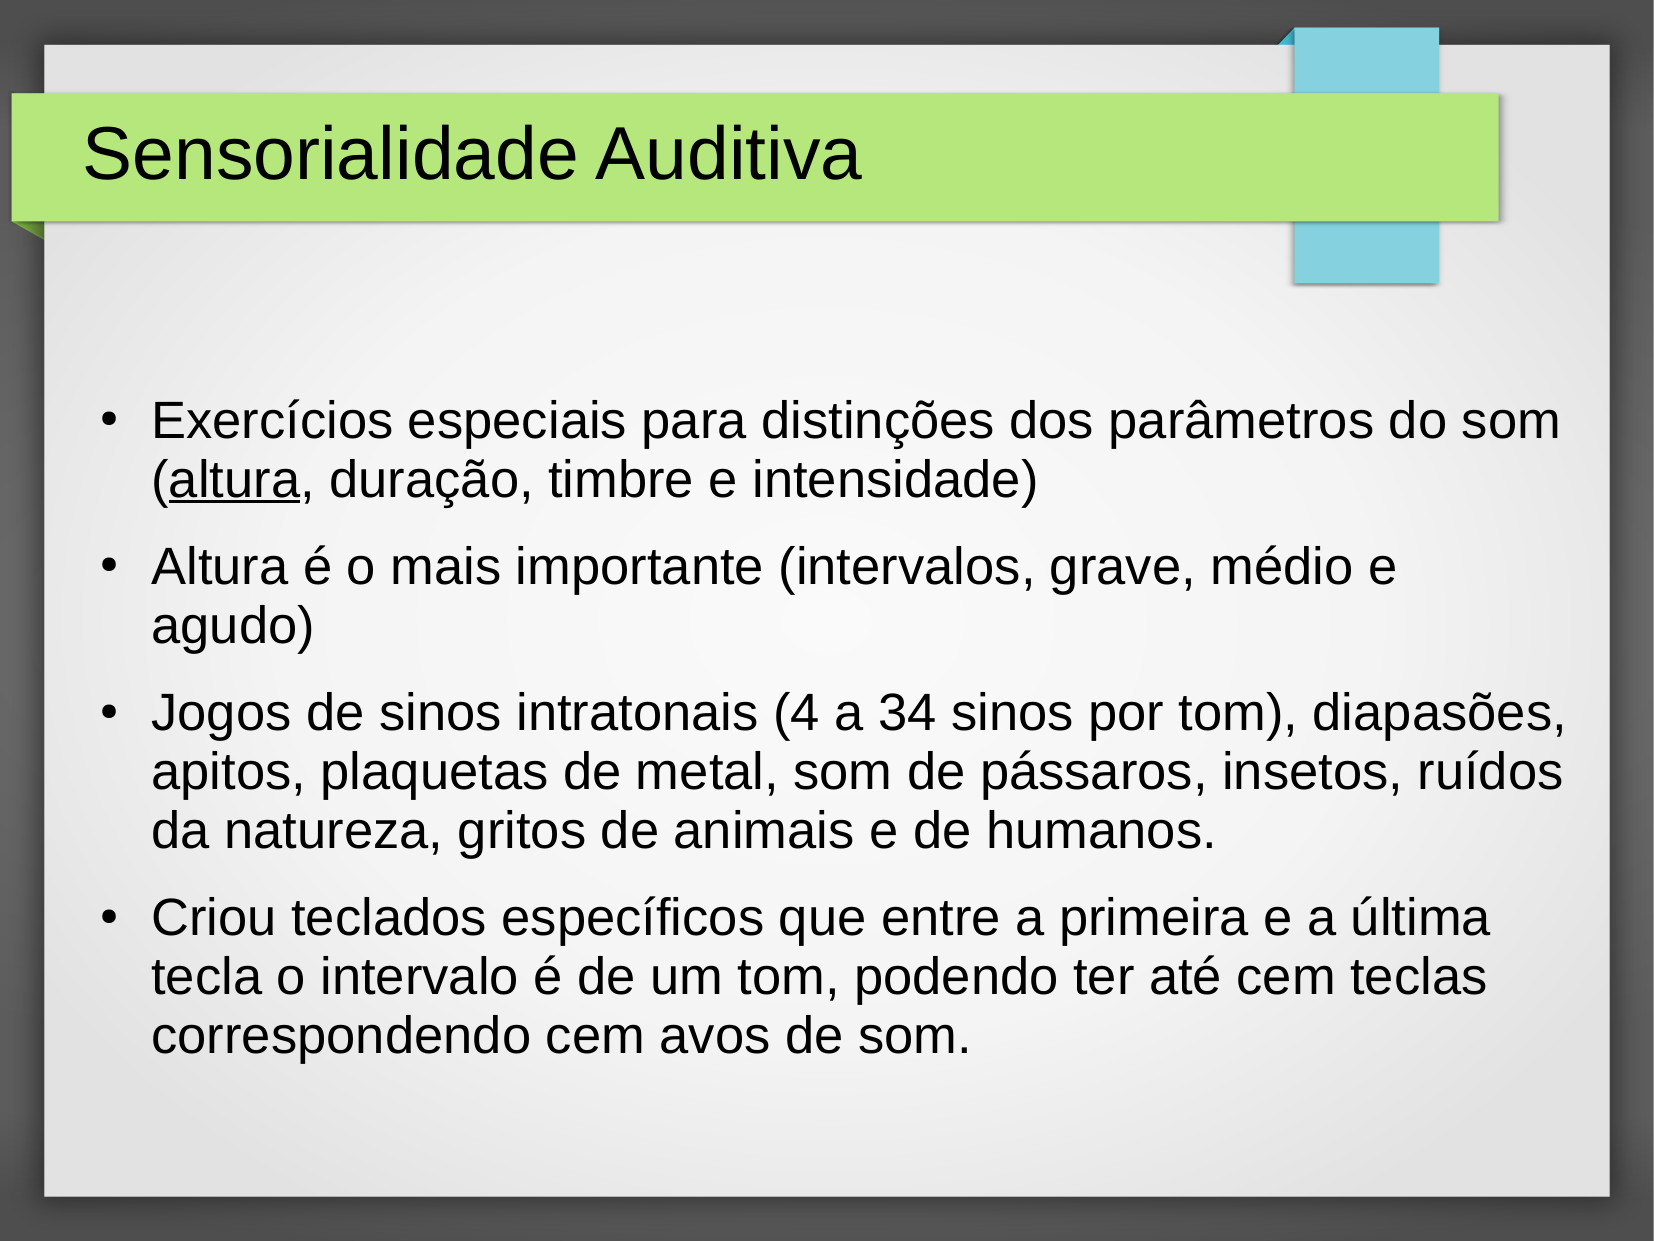

# Sensorialidade Auditiva
Exercícios especiais para distinções dos parâmetros do som (altura, duração, timbre e intensidade)
Altura é o mais importante (intervalos, grave, médio e agudo)
Jogos de sinos intratonais (4 a 34 sinos por tom), diapasões, apitos, plaquetas de metal, som de pássaros, insetos, ruídos da natureza, gritos de animais e de humanos.
Criou teclados específicos que entre a primeira e a última tecla o intervalo é de um tom, podendo ter até cem teclas correspondendo cem avos de som.